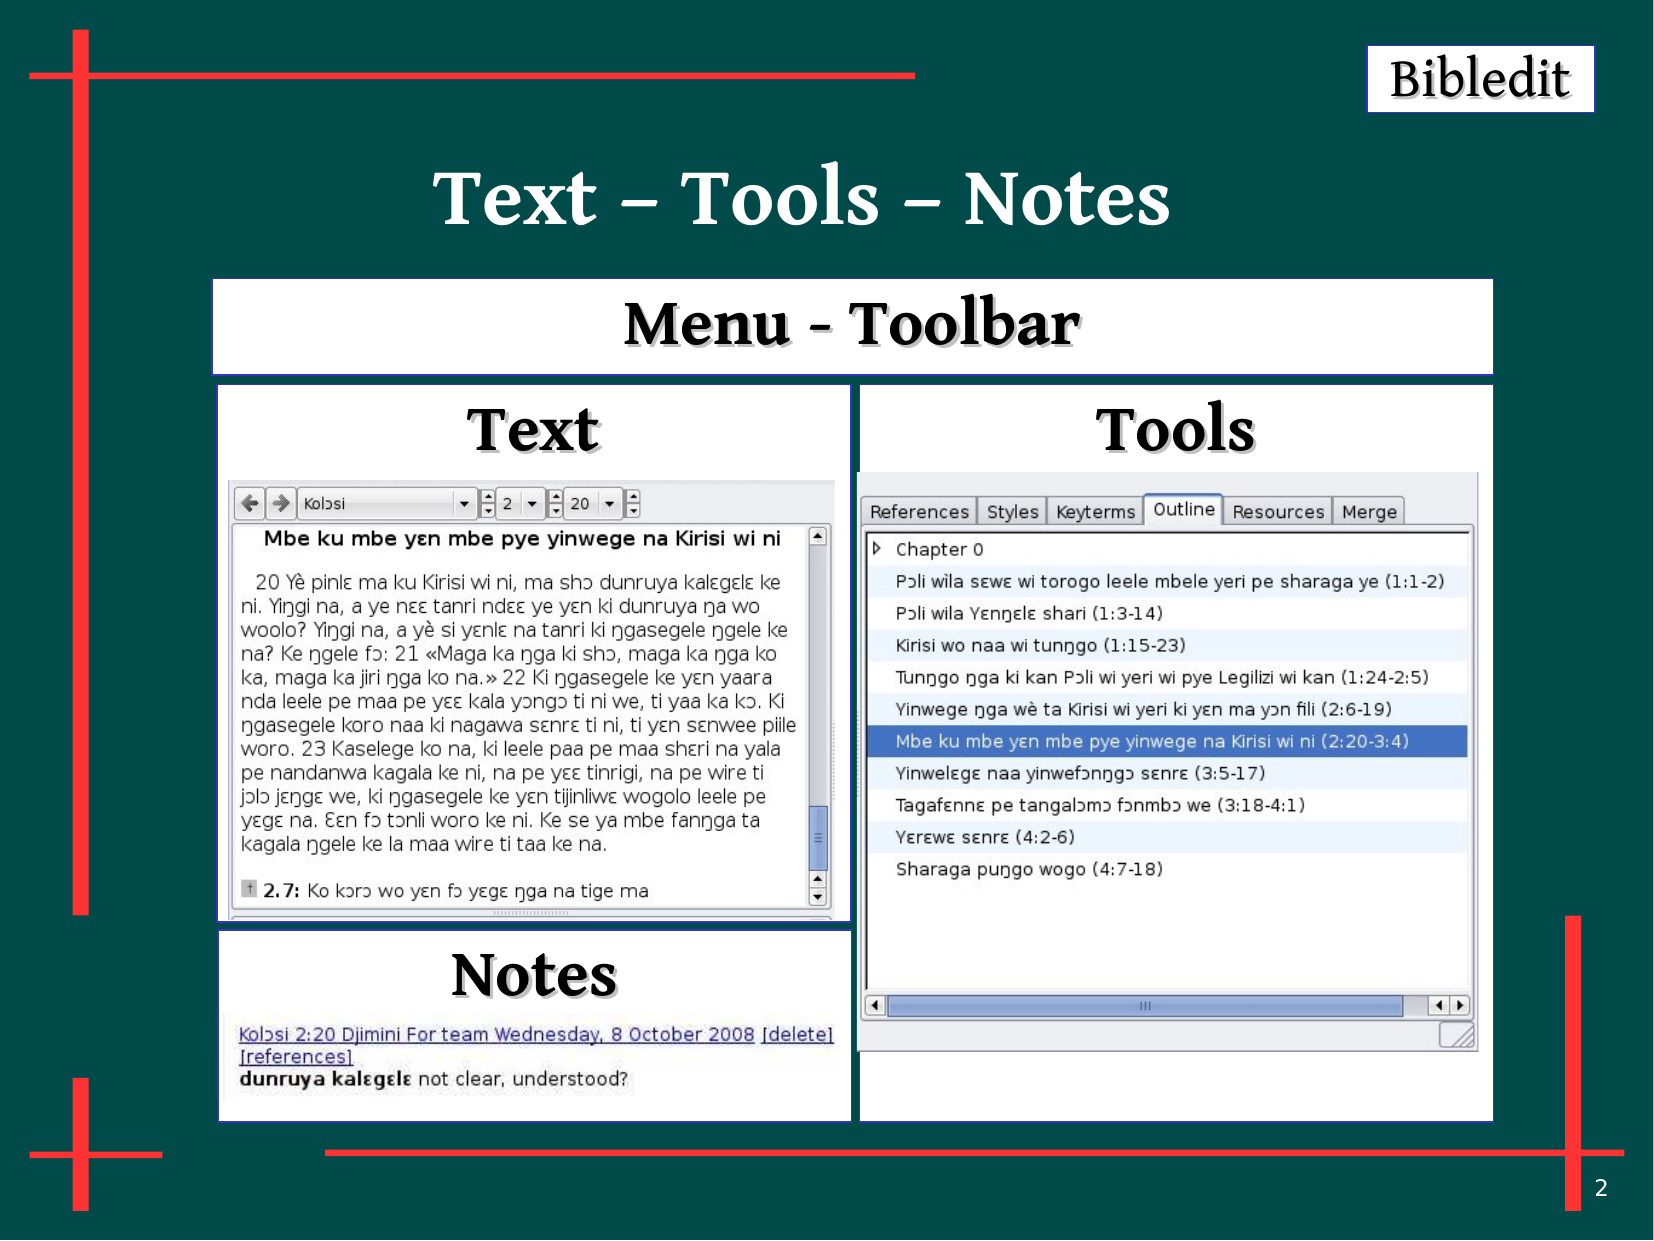

Bibledit
# Text – Tools – Notes
Menu - Toolbar
Text
Tools
Notes